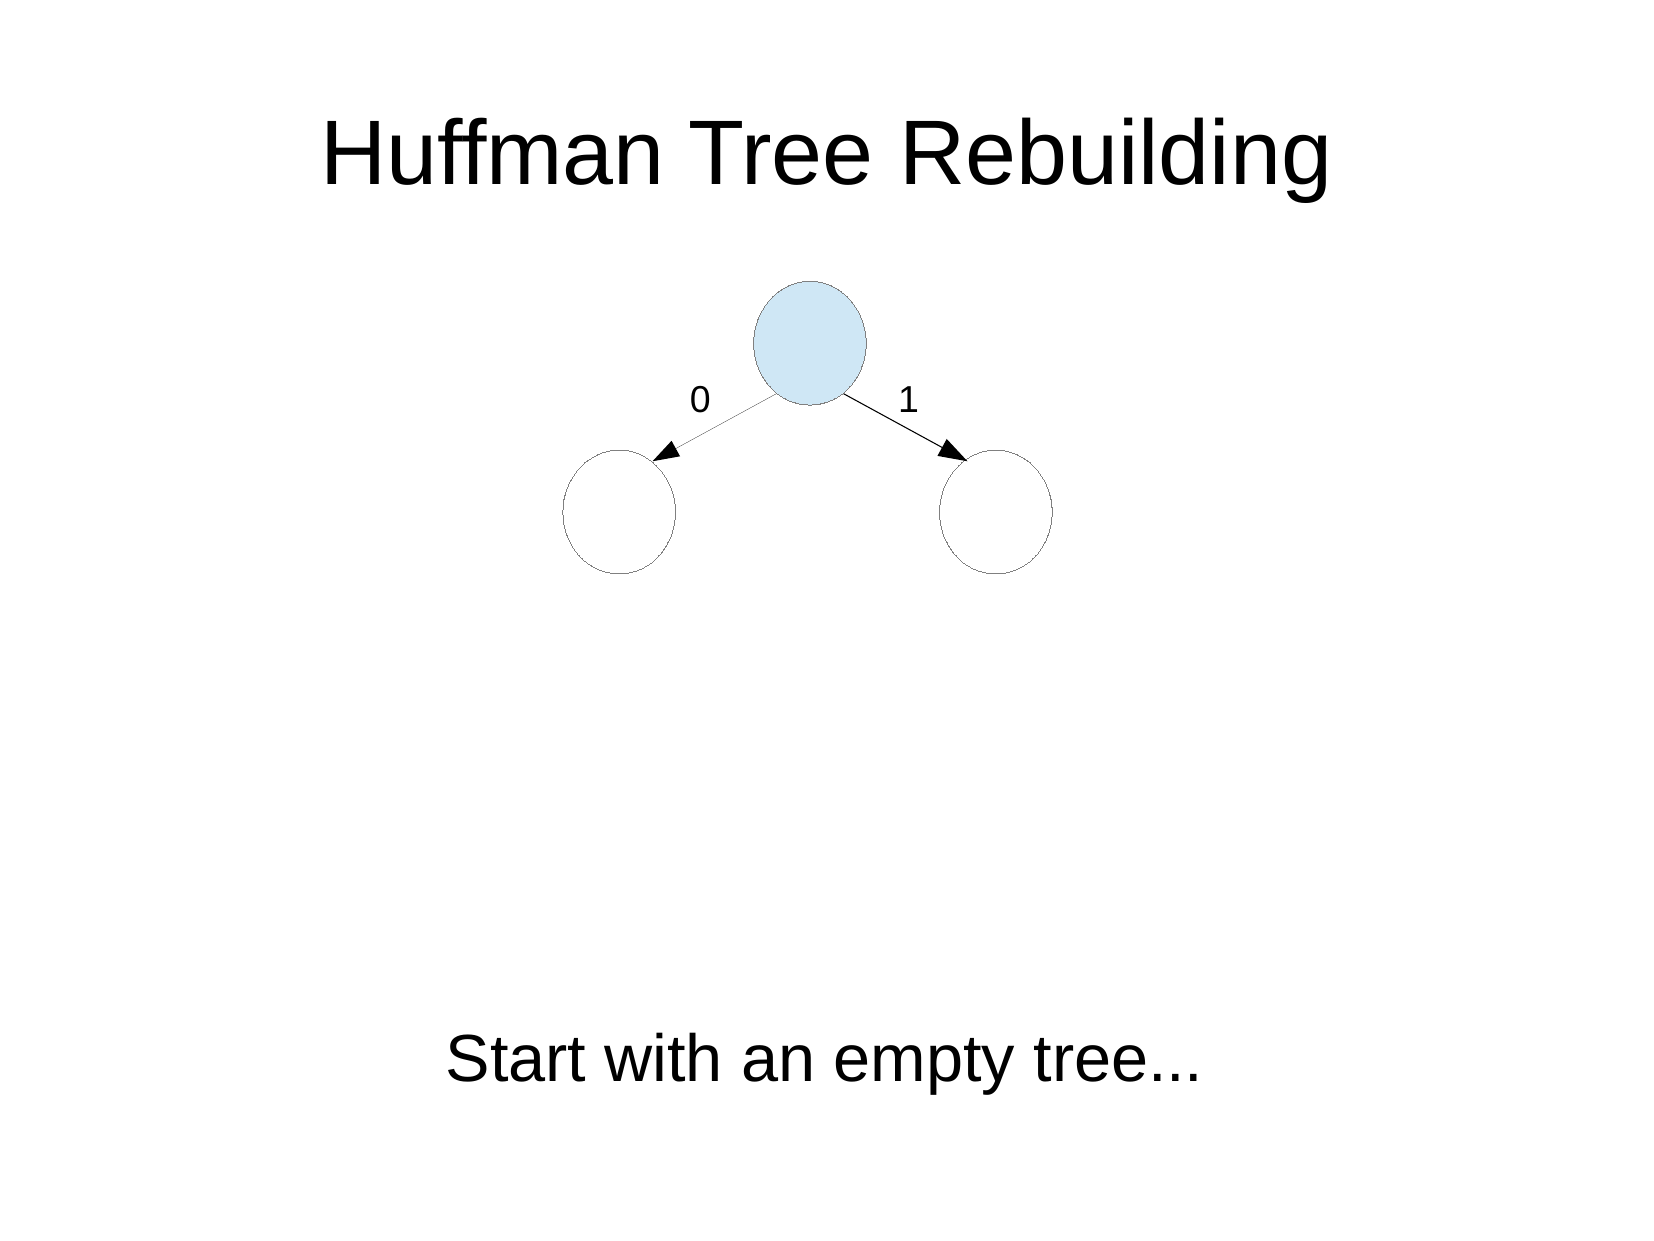

# Huffman Tree Rebuilding
0
1
Start with an empty tree...